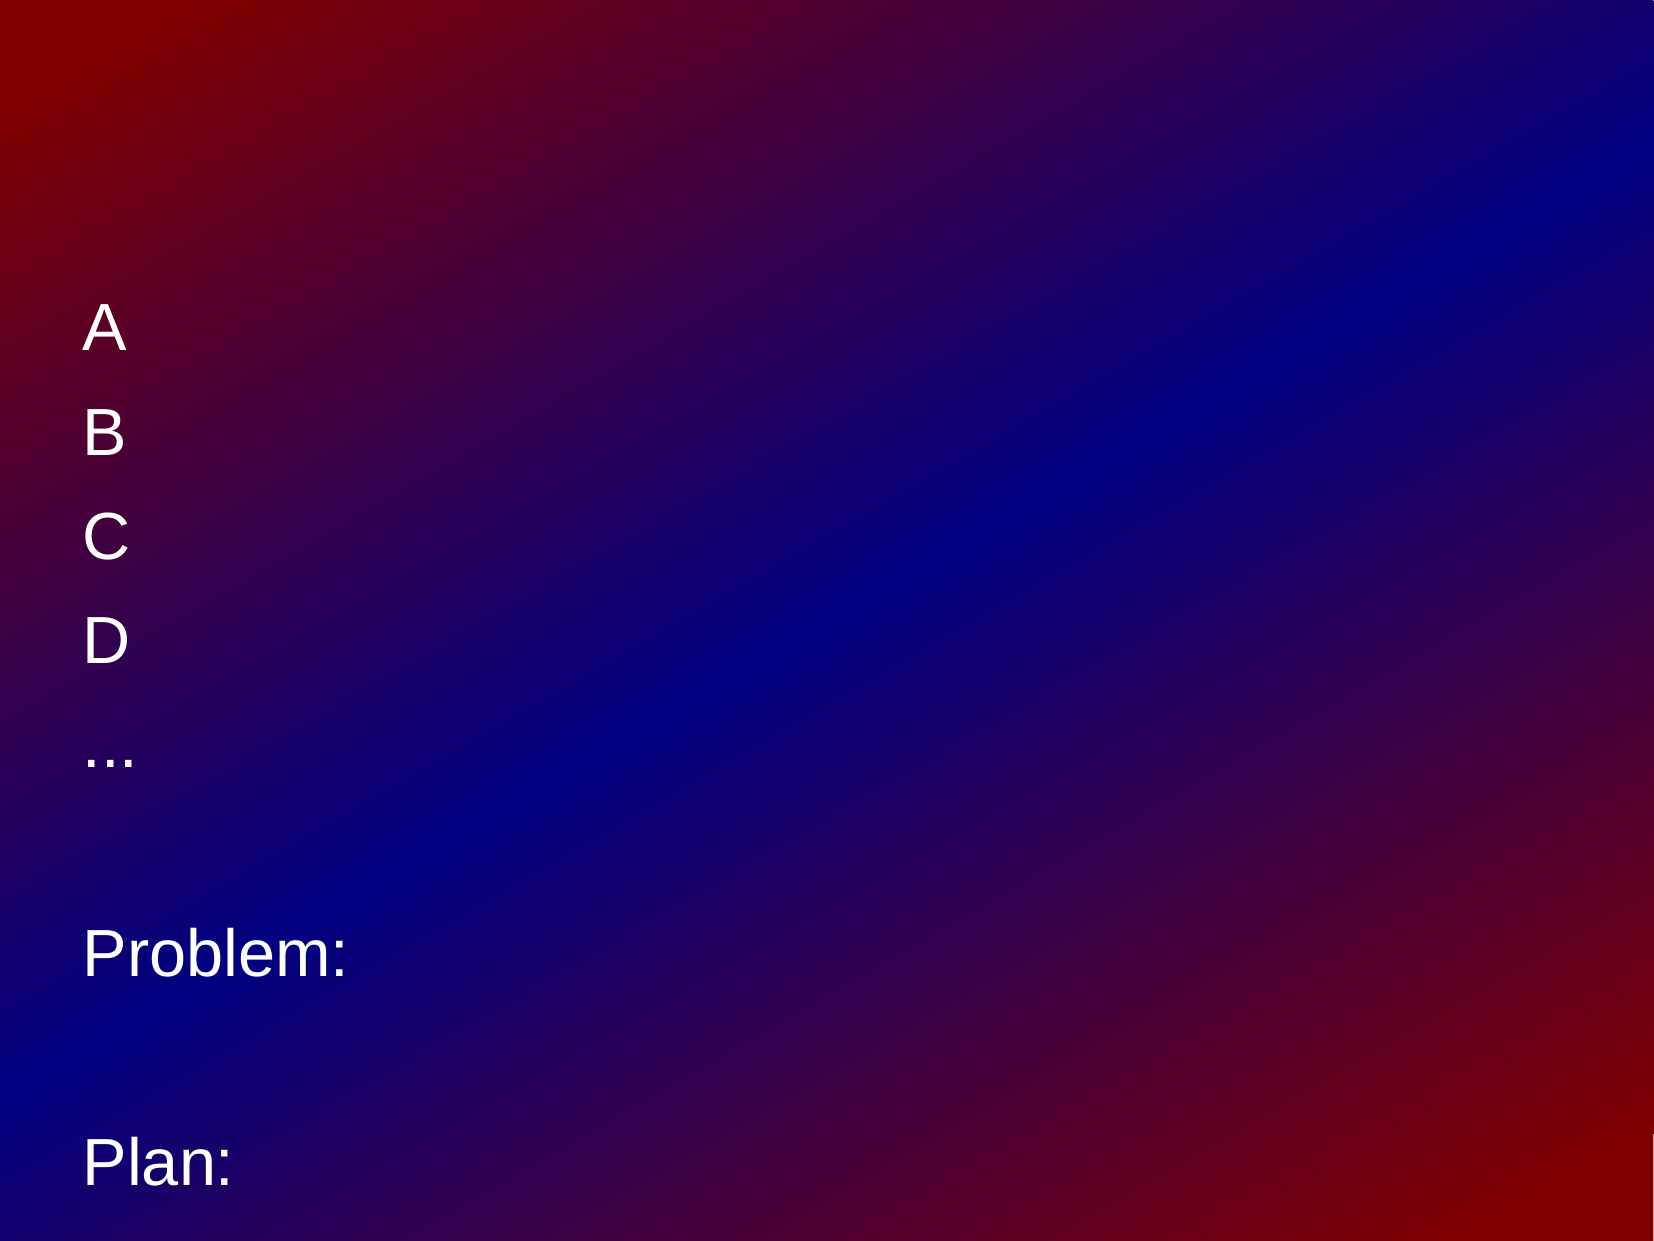

#
A
B
C
D
...
Problem:
Plan: